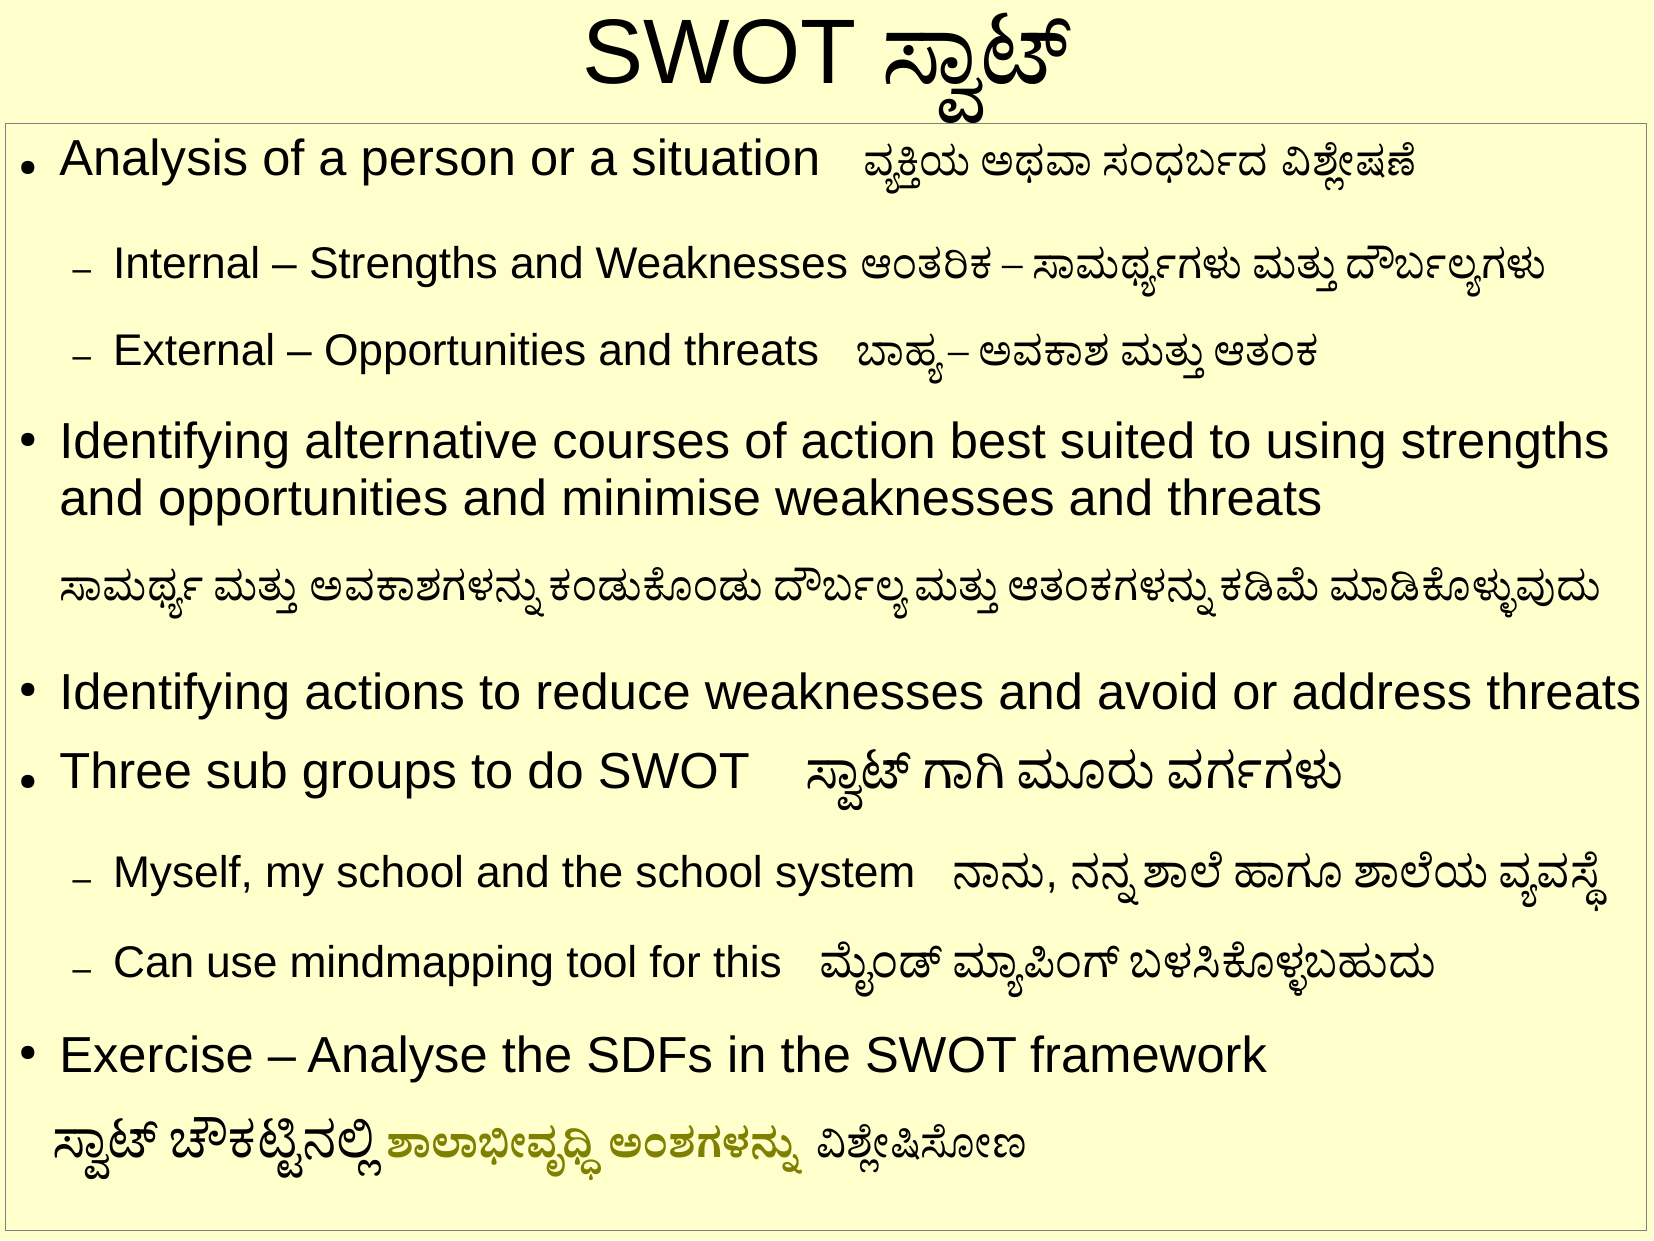

# SWOT ಸ್ವಾಟ್
Analysis of a person or a situation ವ್ಯಕ್ತಿಯ ಅಥವಾ ಸಂಧರ್ಬದ ವಿಶ್ಲೇಷಣೆ
Internal – Strengths and Weaknesses ಆಂತರಿಕ – ಸಾಮರ್ಥ್ಯಗಳು ಮತ್ತು ದೌರ್ಬಲ್ಯಗಳು
External – Opportunities and threats ಬಾಹ್ಯ – ಅವಕಾಶ ಮತ್ತು ಆತಂಕ
Identifying alternative courses of action best suited to using strengths and opportunities and minimise weaknesses and threats
ಸಾಮರ್ಥ್ಯ ಮತ್ತು ಅವಕಾಶಗಳನ್ನು ಕಂಡುಕೊಂಡು ದೌರ್ಬಲ್ಯ ಮತ್ತು ಆತಂಕಗಳನ್ನು ಕಡಿಮೆ ಮಾಡಿಕೊಳ್ಳುವುದು
Identifying actions to reduce weaknesses and avoid or address threats
Three sub groups to do SWOT ಸ್ವಾಟ್ ಗಾಗಿ ಮೂರು ವರ್ಗಗಳು
Myself, my school and the school system ನಾನು, ನನ್ನ ಶಾಲೆ ಹಾಗೂ ಶಾಲೆಯ ವ್ಯವಸ್ಥೆ
Can use mindmapping tool for this ಮೈಂಡ್ ಮ್ಯಾಪಿಂಗ್ ಬಳಸಿಕೊಳ್ಳಬಹುದು
Exercise – Analyse the SDFs in the SWOT framework
 ಸ್ವಾಟ್ ಚೌಕಟ್ಟಿನಲ್ಲಿ ಶಾಲಾಭೀವೃಧ್ಧಿ ಅಂಶಗಳನ್ನು ವಿಶ್ಲೇಷಿಸೋಣ